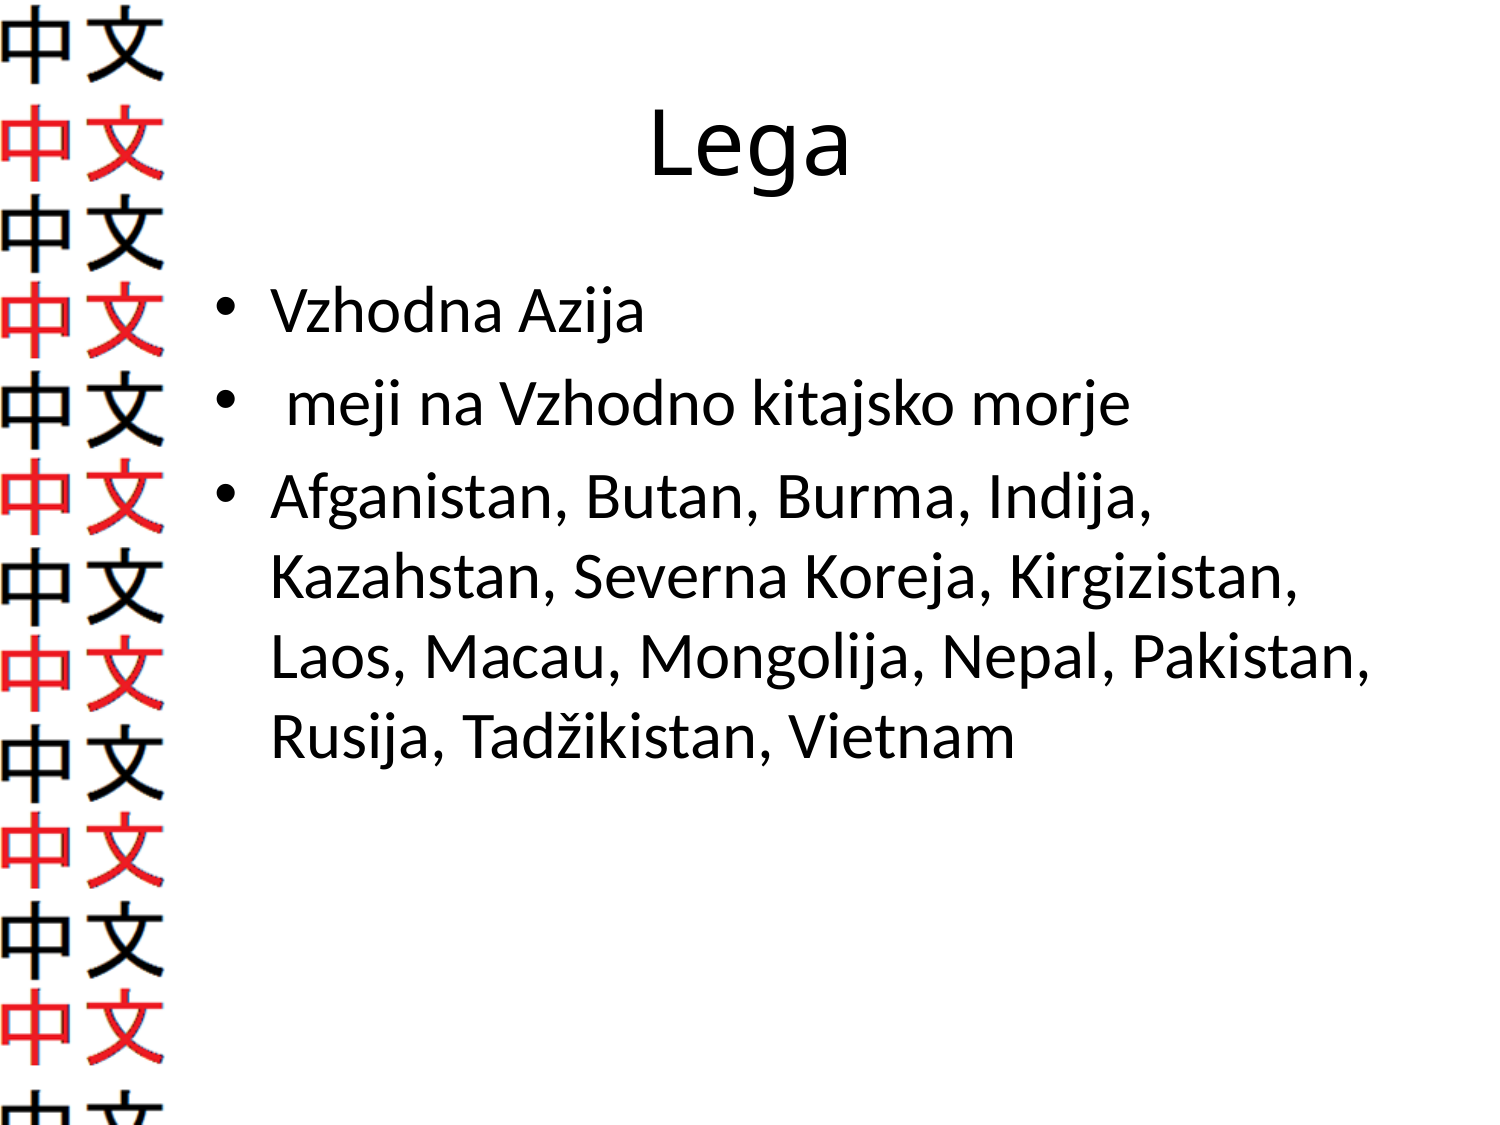

# Lega
Vzhodna Azija
 meji na Vzhodno kitajsko morje
Afganistan, Butan, Burma, Indija, Kazahstan, Severna Koreja, Kirgizistan, Laos, Macau, Mongolija, Nepal, Pakistan, Rusija, Tadžikistan, Vietnam